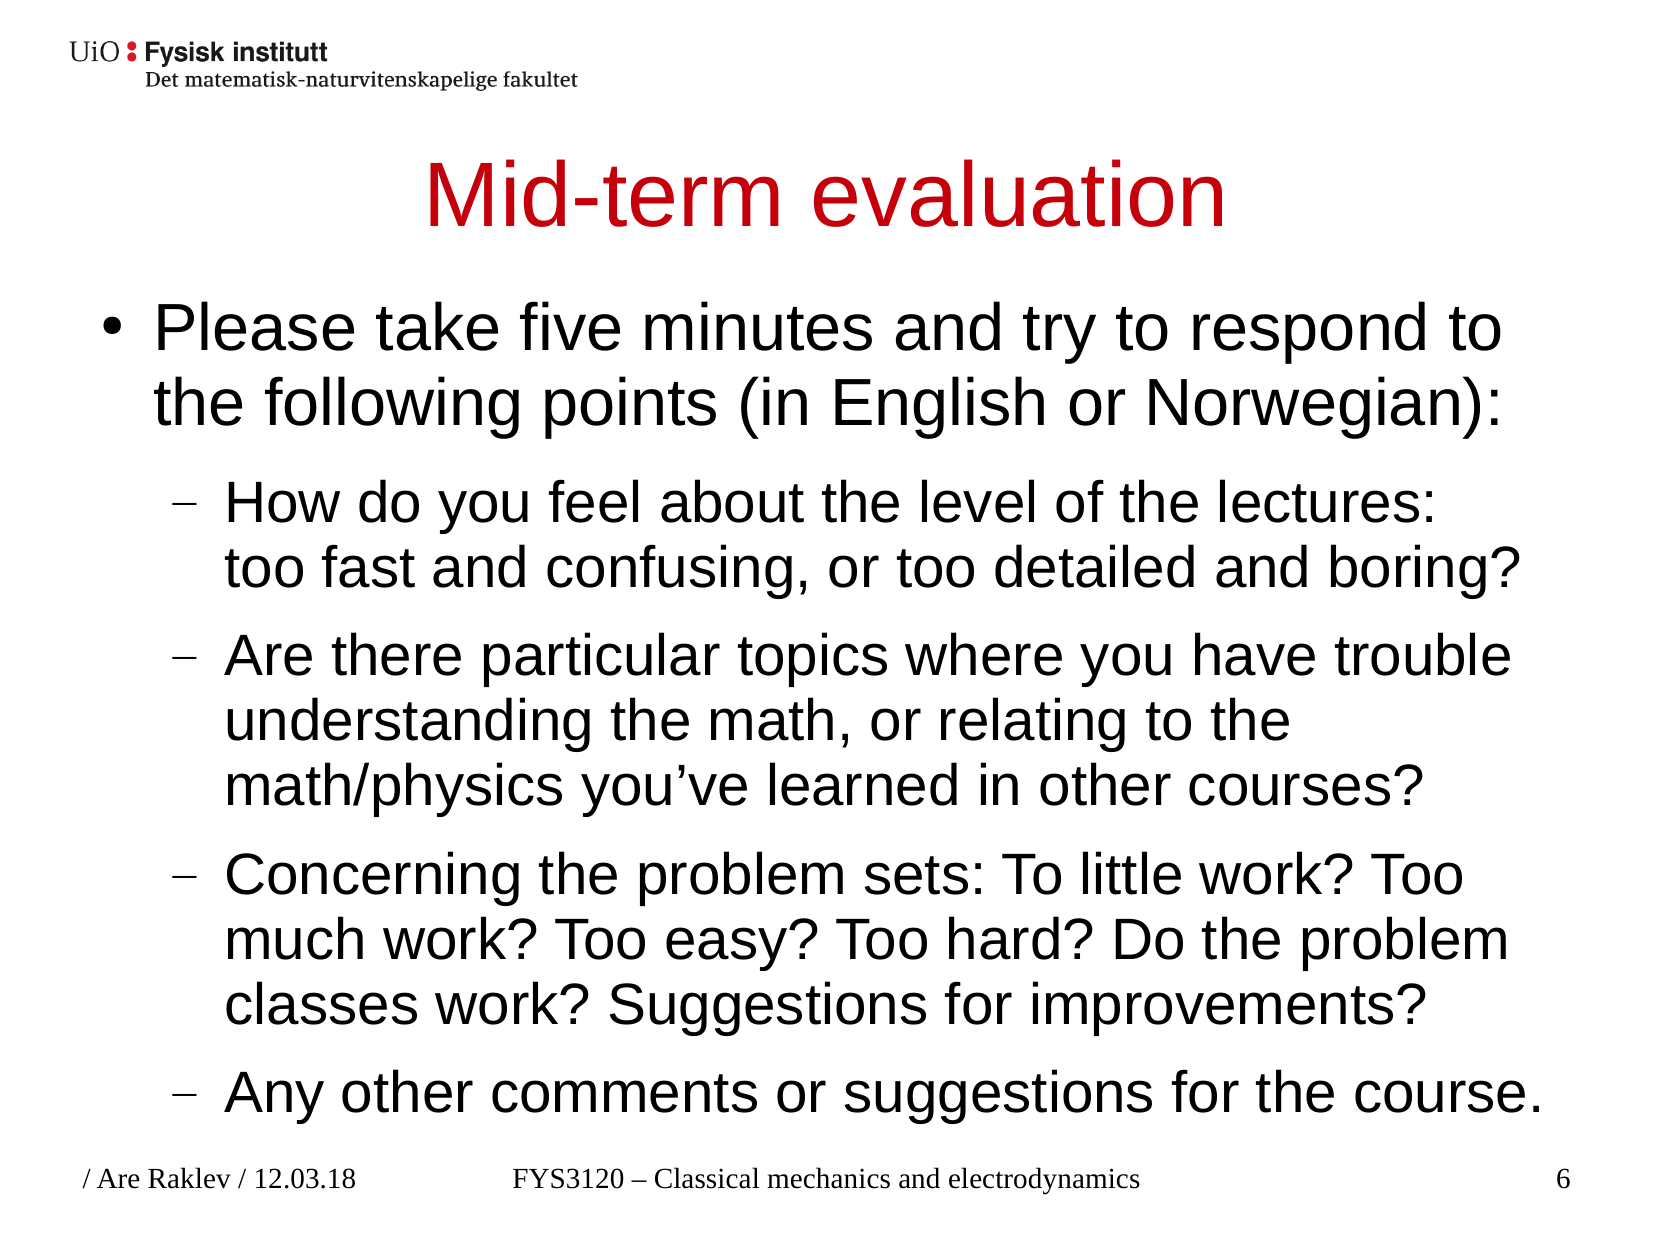

# Mid-term evaluation
Please take five minutes and try to respond to the following points (in English or Norwegian):
How do you feel about the level of the lectures:
too fast and confusing, or too detailed and boring?
Are there particular topics where you have trouble understanding the math, or relating to the math/physics you’ve learned in other courses?
Concerning the problem sets: To little work? Too much work? Too easy? Too hard? Do the problem classes work? Suggestions for improvements?
Any other comments or suggestions for the course.
/ Are Raklev / 12.03.18
FYS3120 – Classical mechanics and electrodynamics
6